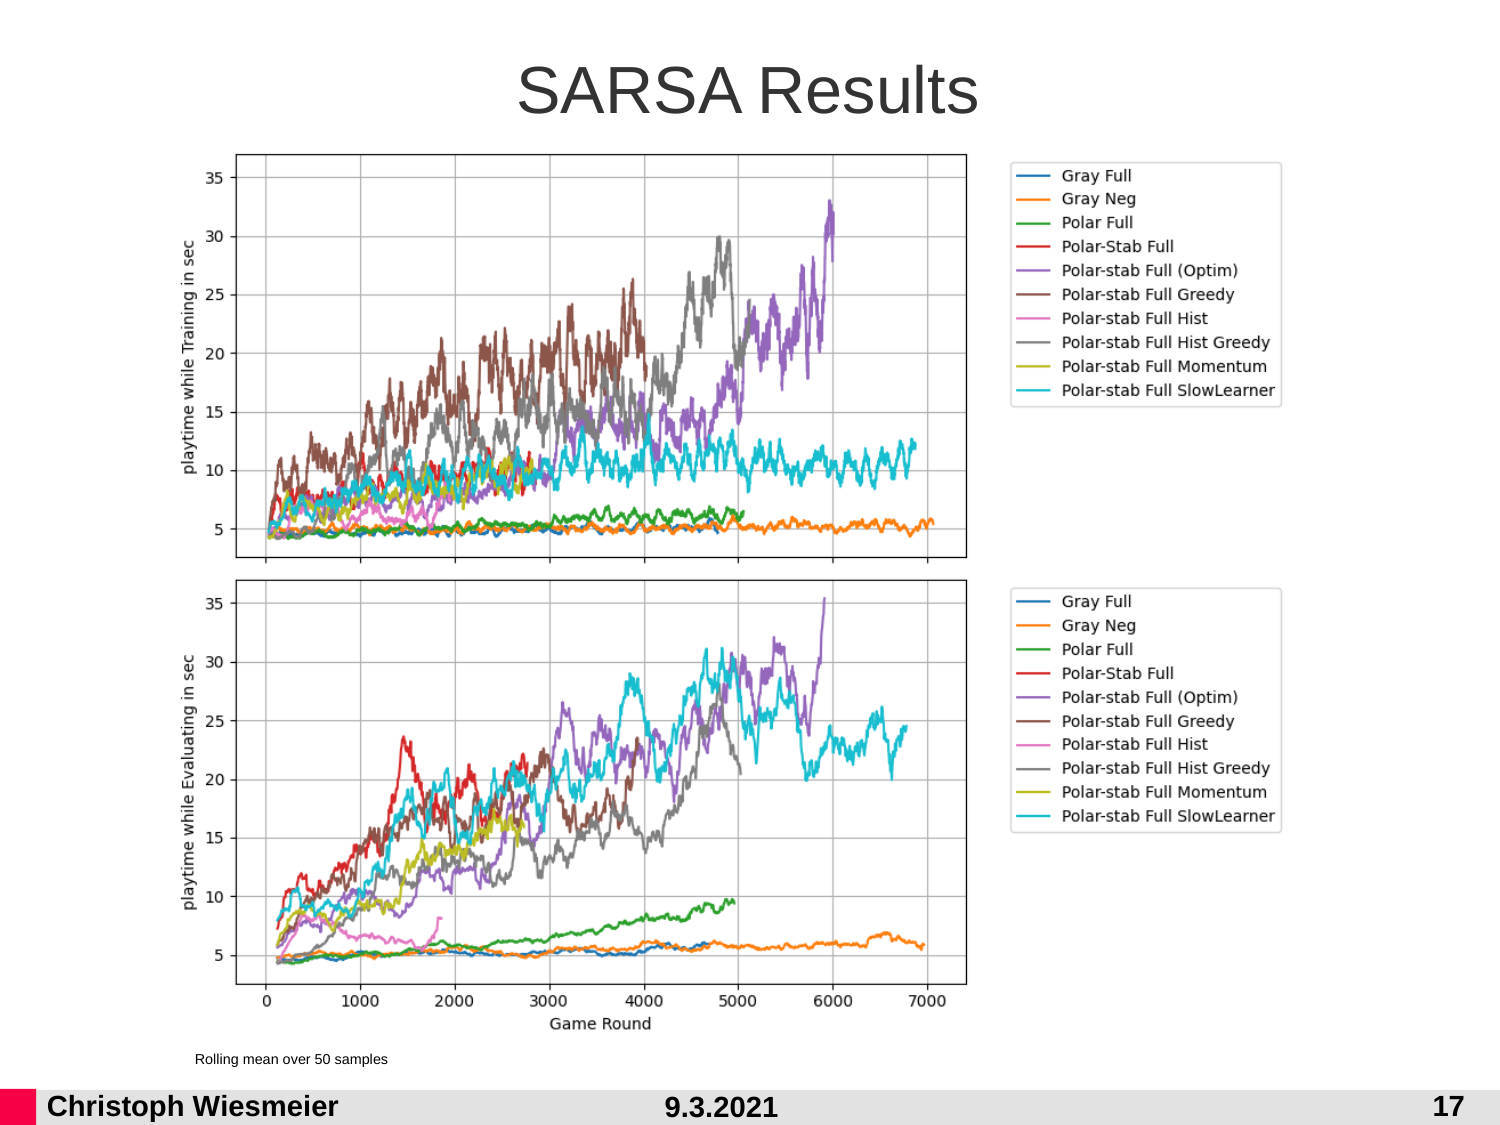

# SARSA Results
Rolling mean over 50 samples